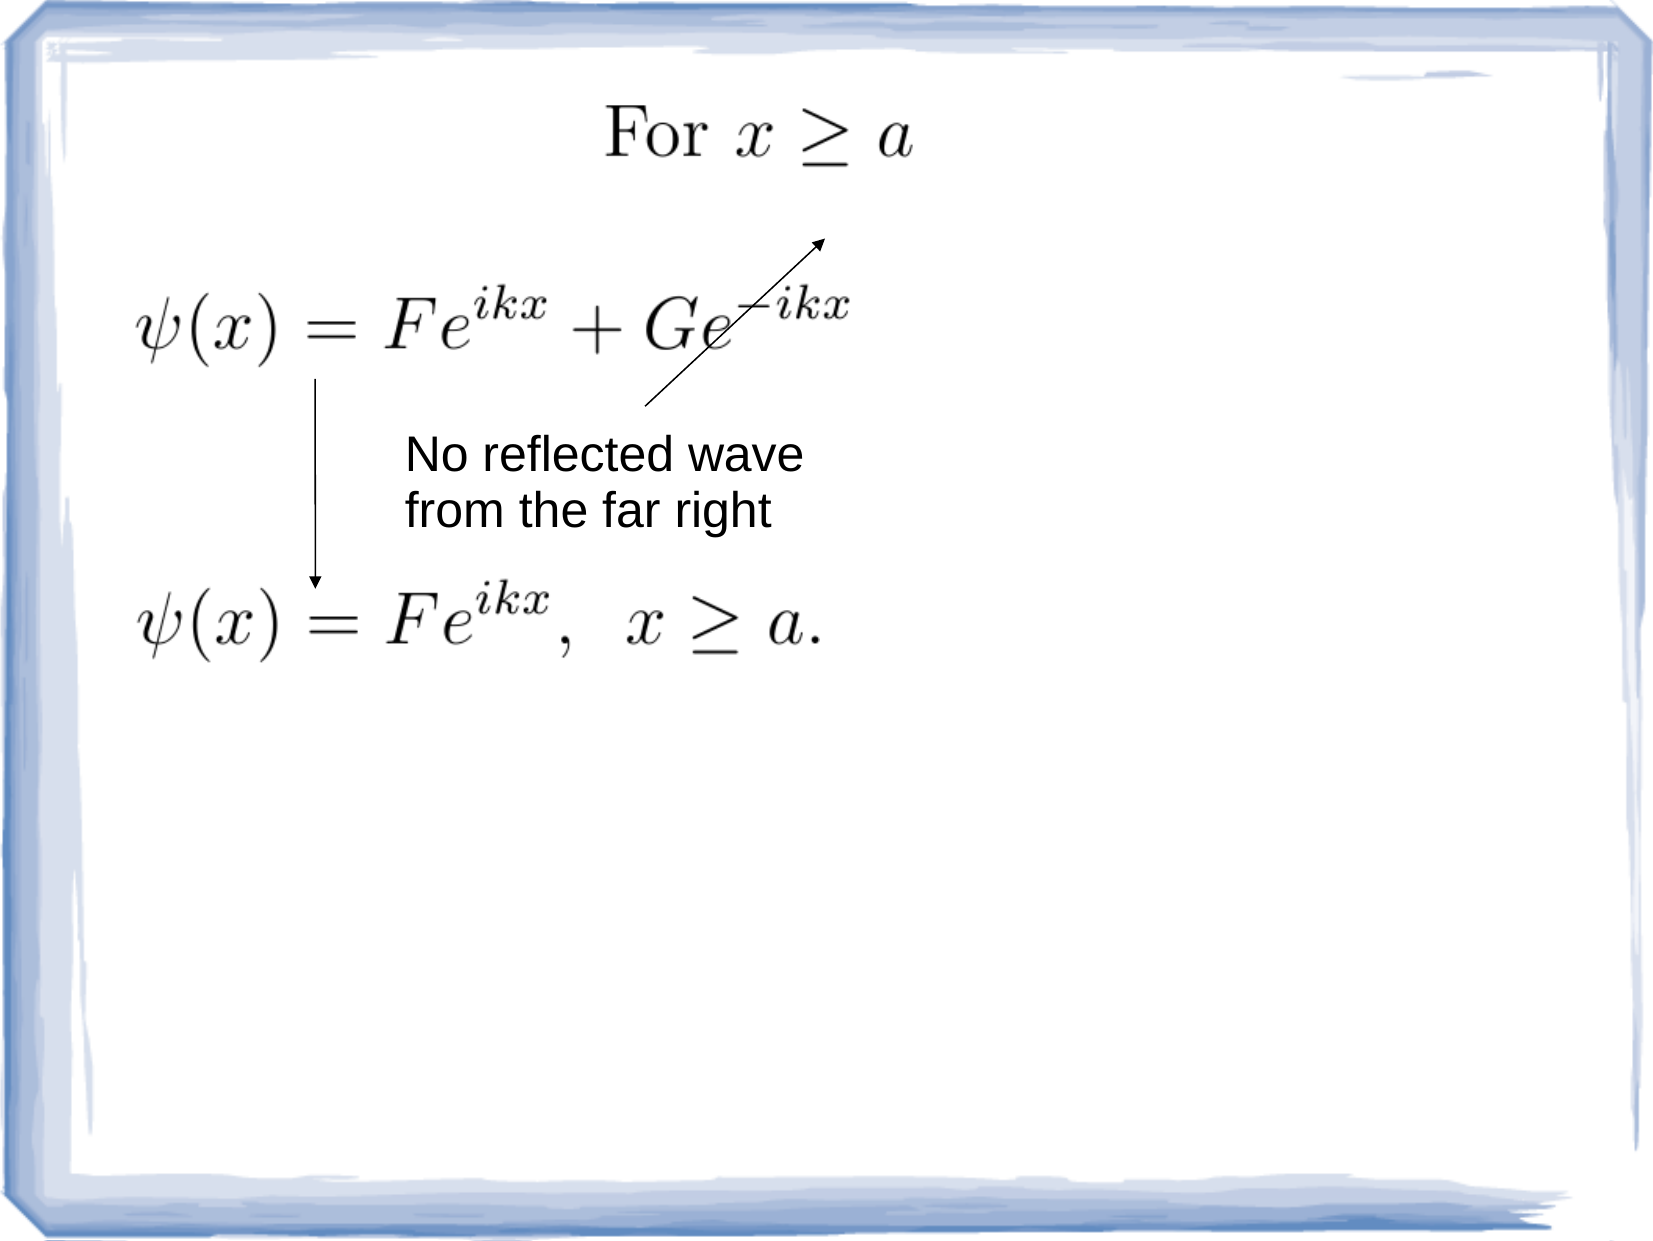

No reflected wave from the far right